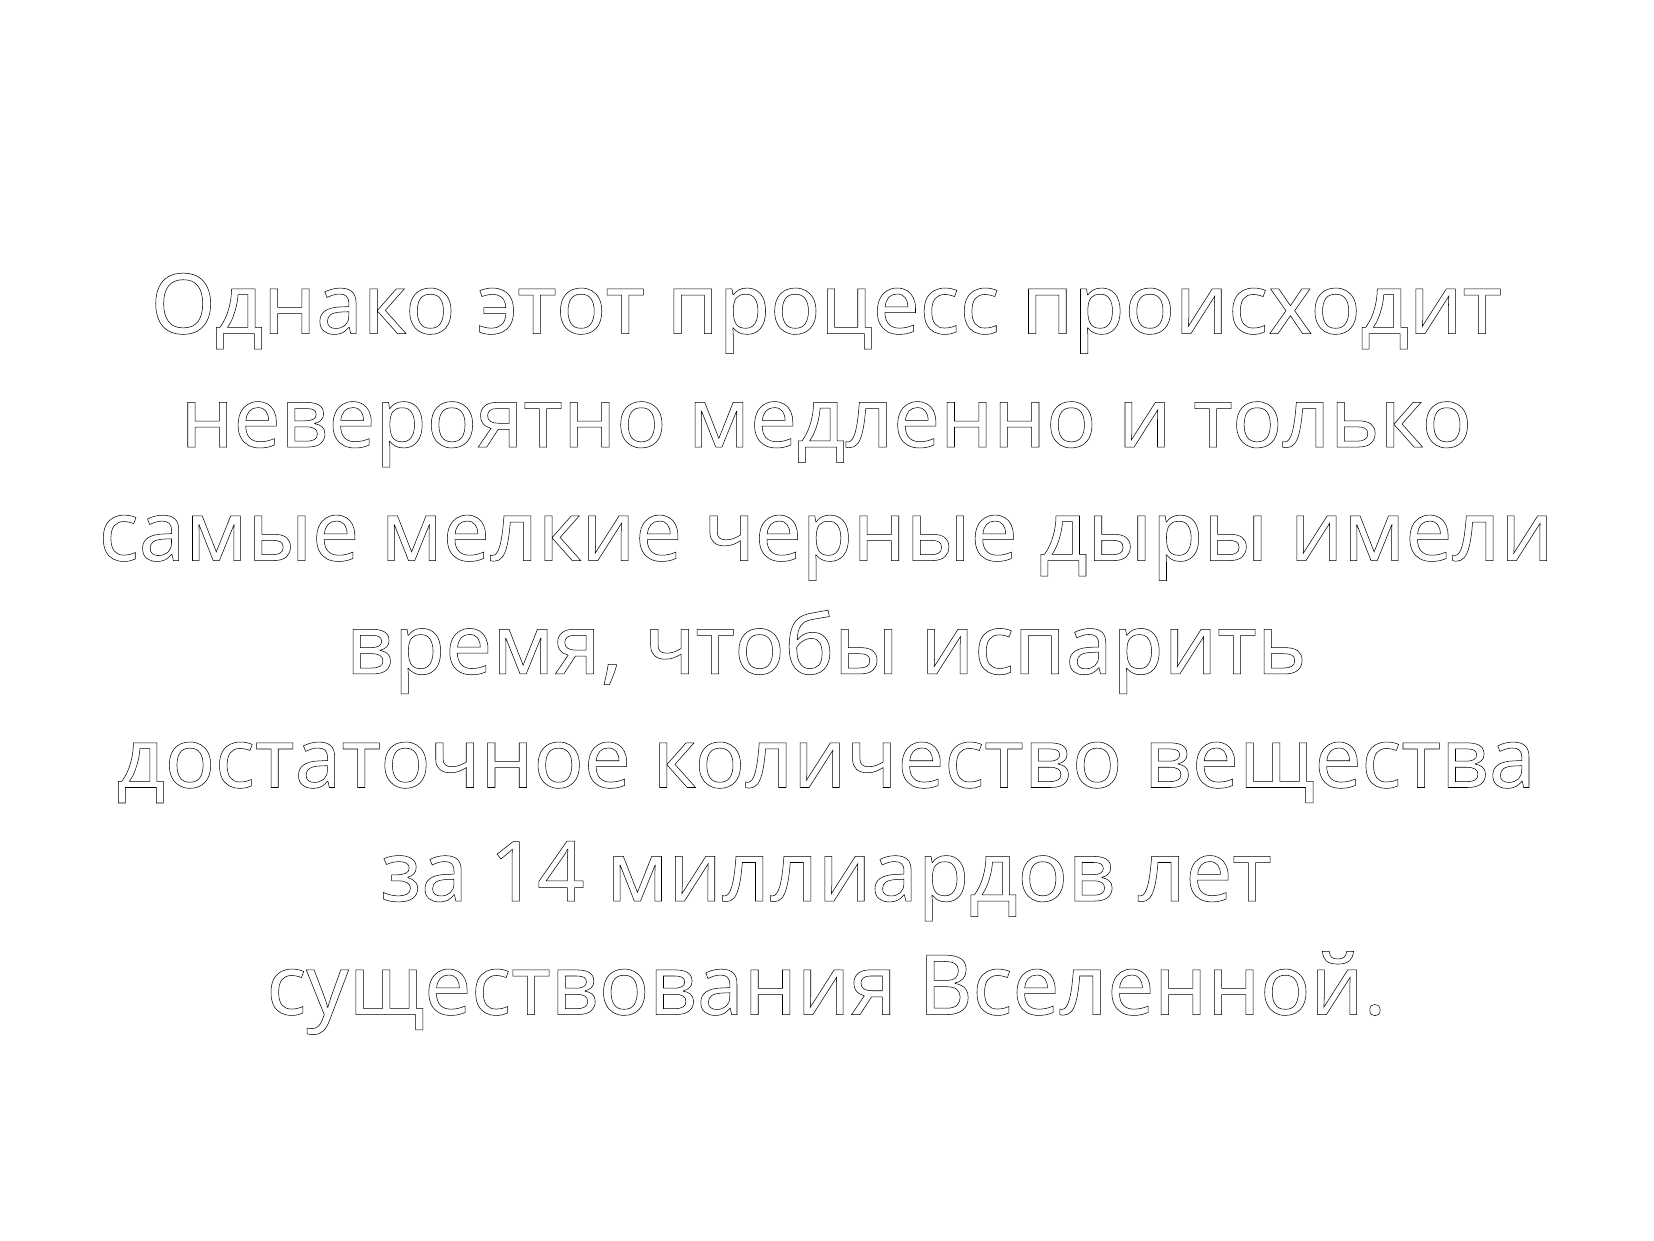

# Однако этот процесс происходит невероятно медленно и только самые мелкие черные дыры имели время, чтобы испарить достаточное количество вещества за 14 миллиардов лет существования Вселенной.